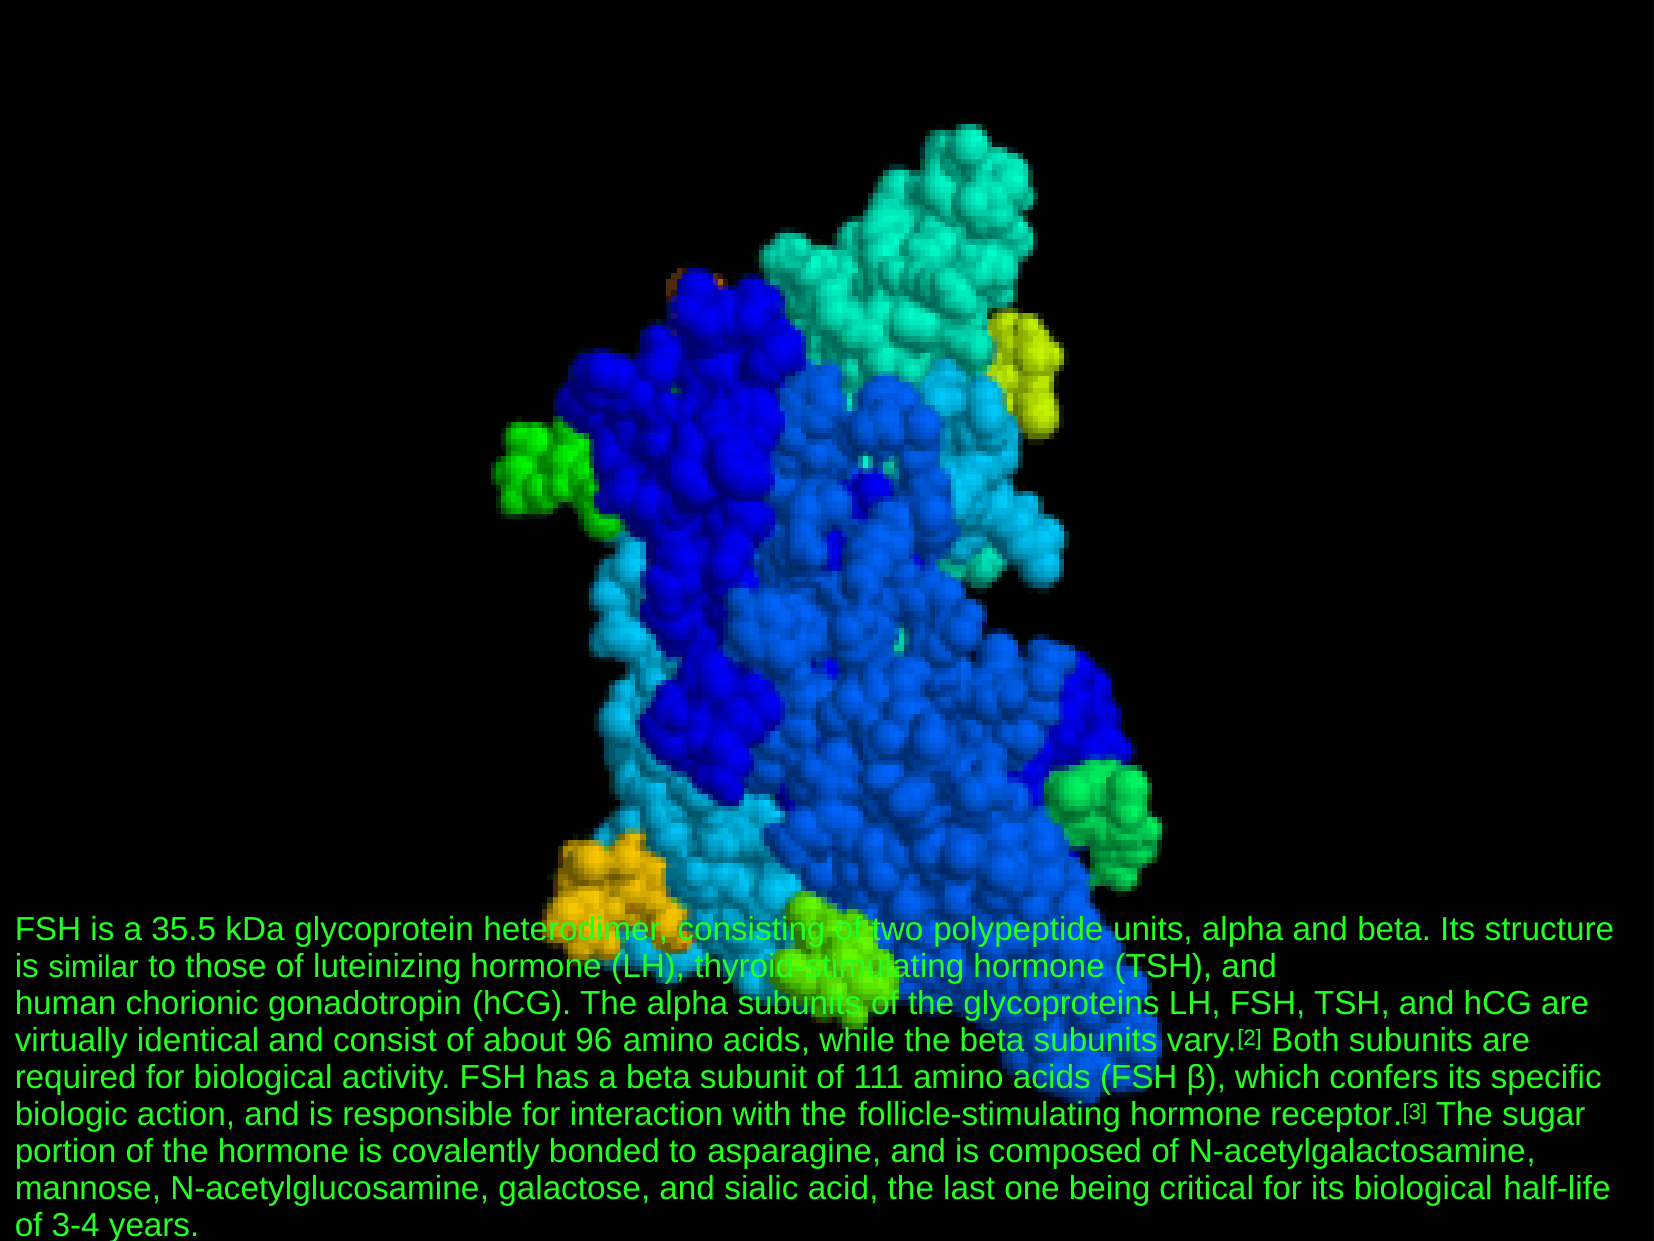

FSH is a 35.5 kDa glycoprotein heterodimer, consisting of two polypeptide units, alpha and beta. Its structure is similar to those of luteinizing hormone (LH), thyroid-stimulating hormone (TSH), and human chorionic gonadotropin (hCG). The alpha subunits of the glycoproteins LH, FSH, TSH, and hCG are virtually identical and consist of about 96 amino acids, while the beta subunits vary.[2] Both subunits are required for biological activity. FSH has a beta subunit of 111 amino acids (FSH β), which confers its specific biologic action, and is responsible for interaction with the follicle-stimulating hormone receptor.[3] The sugar portion of the hormone is covalently bonded to asparagine, and is composed of N-acetylgalactosamine, mannose, N-acetylglucosamine, galactose, and sialic acid, the last one being critical for its biological half-life of 3-4 years.